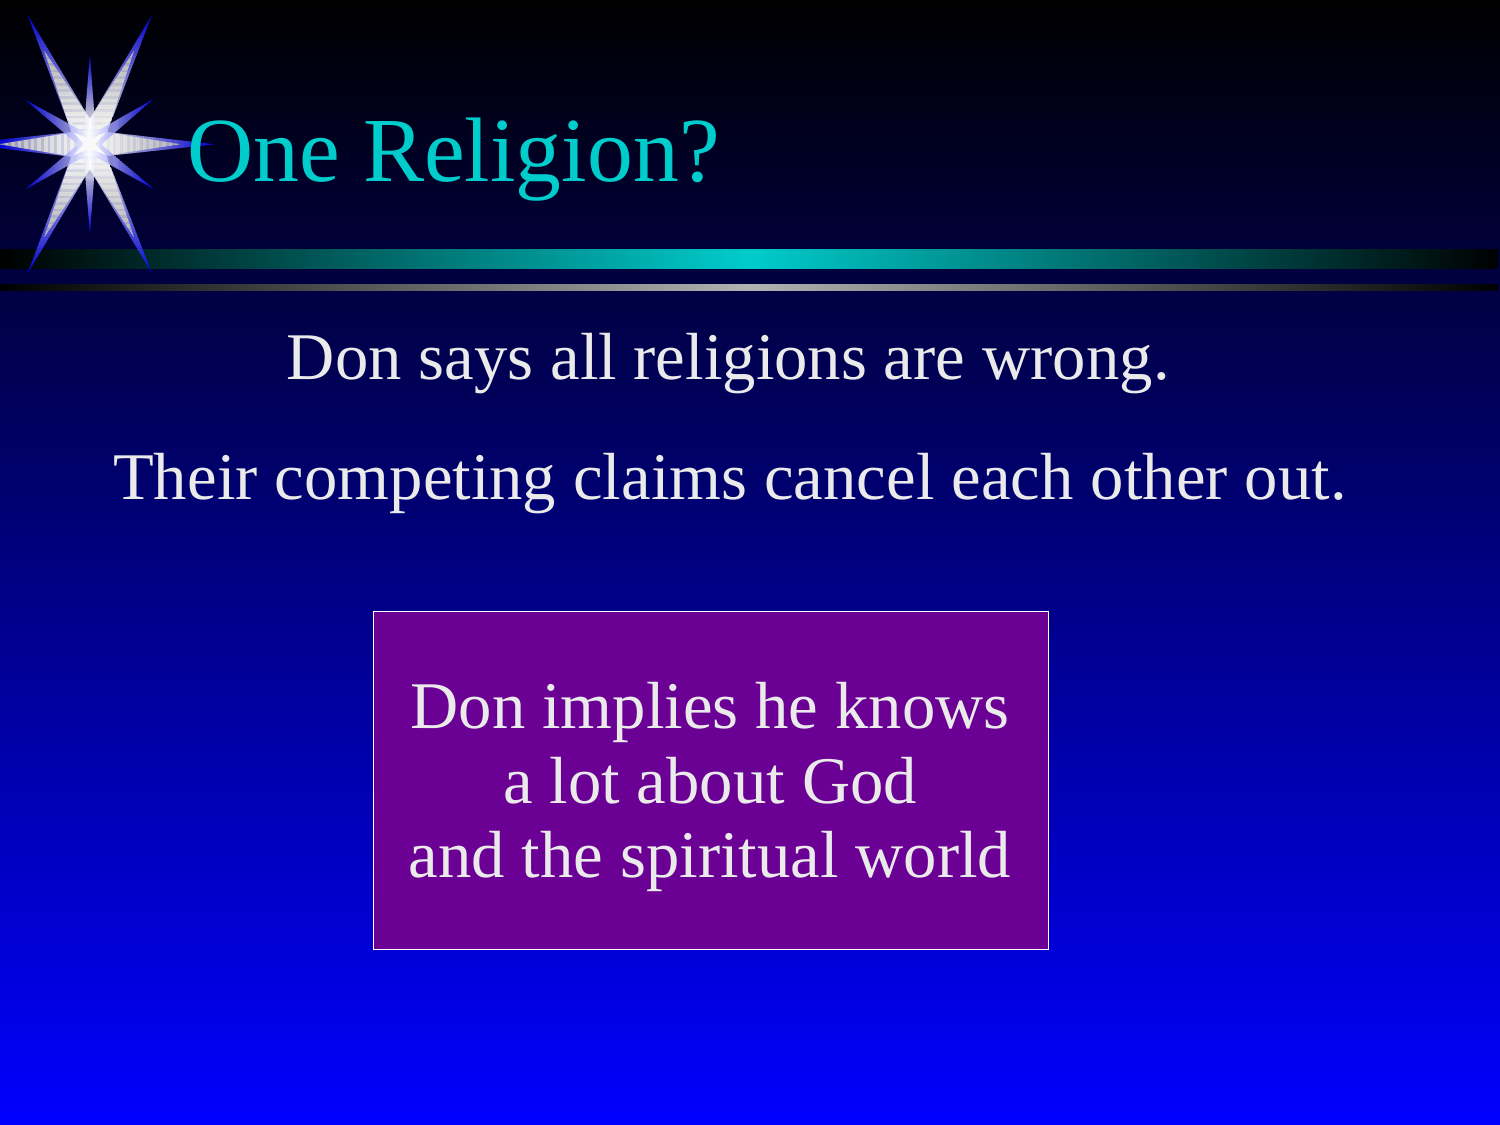

# One Religion?
Don says all religions are wrong.
Their competing claims cancel each other out.
Don implies he knows
a lot about God
and the spiritual world